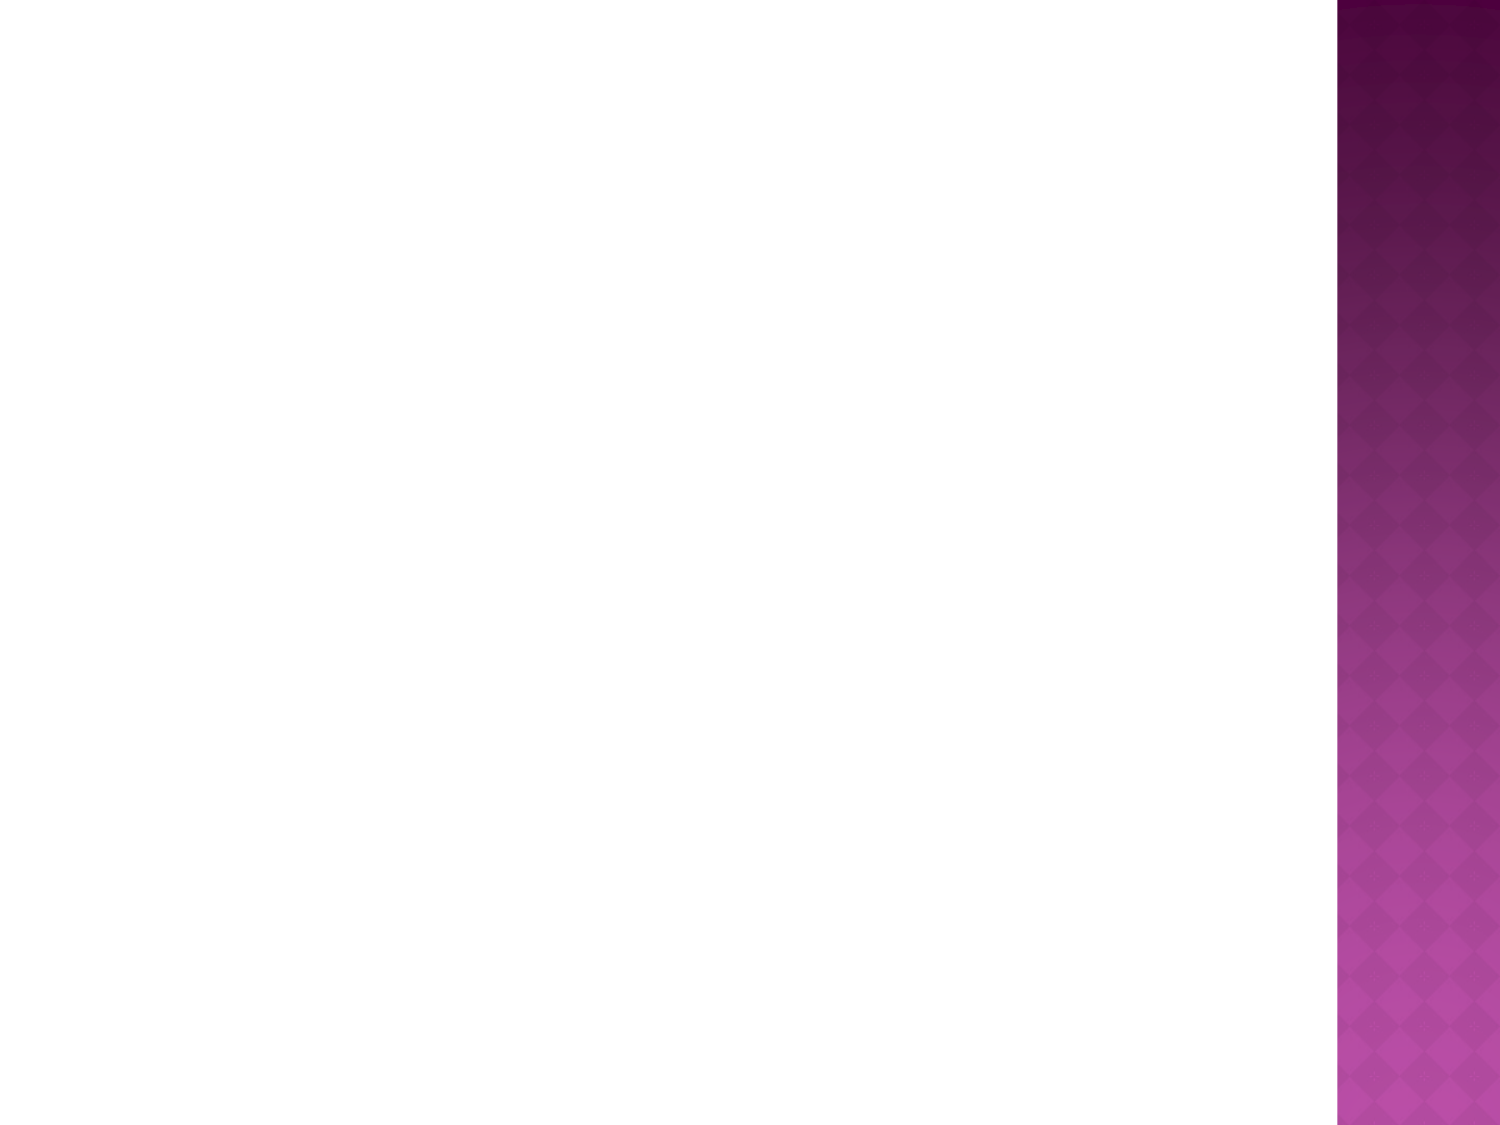

# Juohkit golmma jovkui; - Siseatnama suopmanjoavku - Durdnosa suopmanjoavku - Mearrasámiid suopmanjoavku